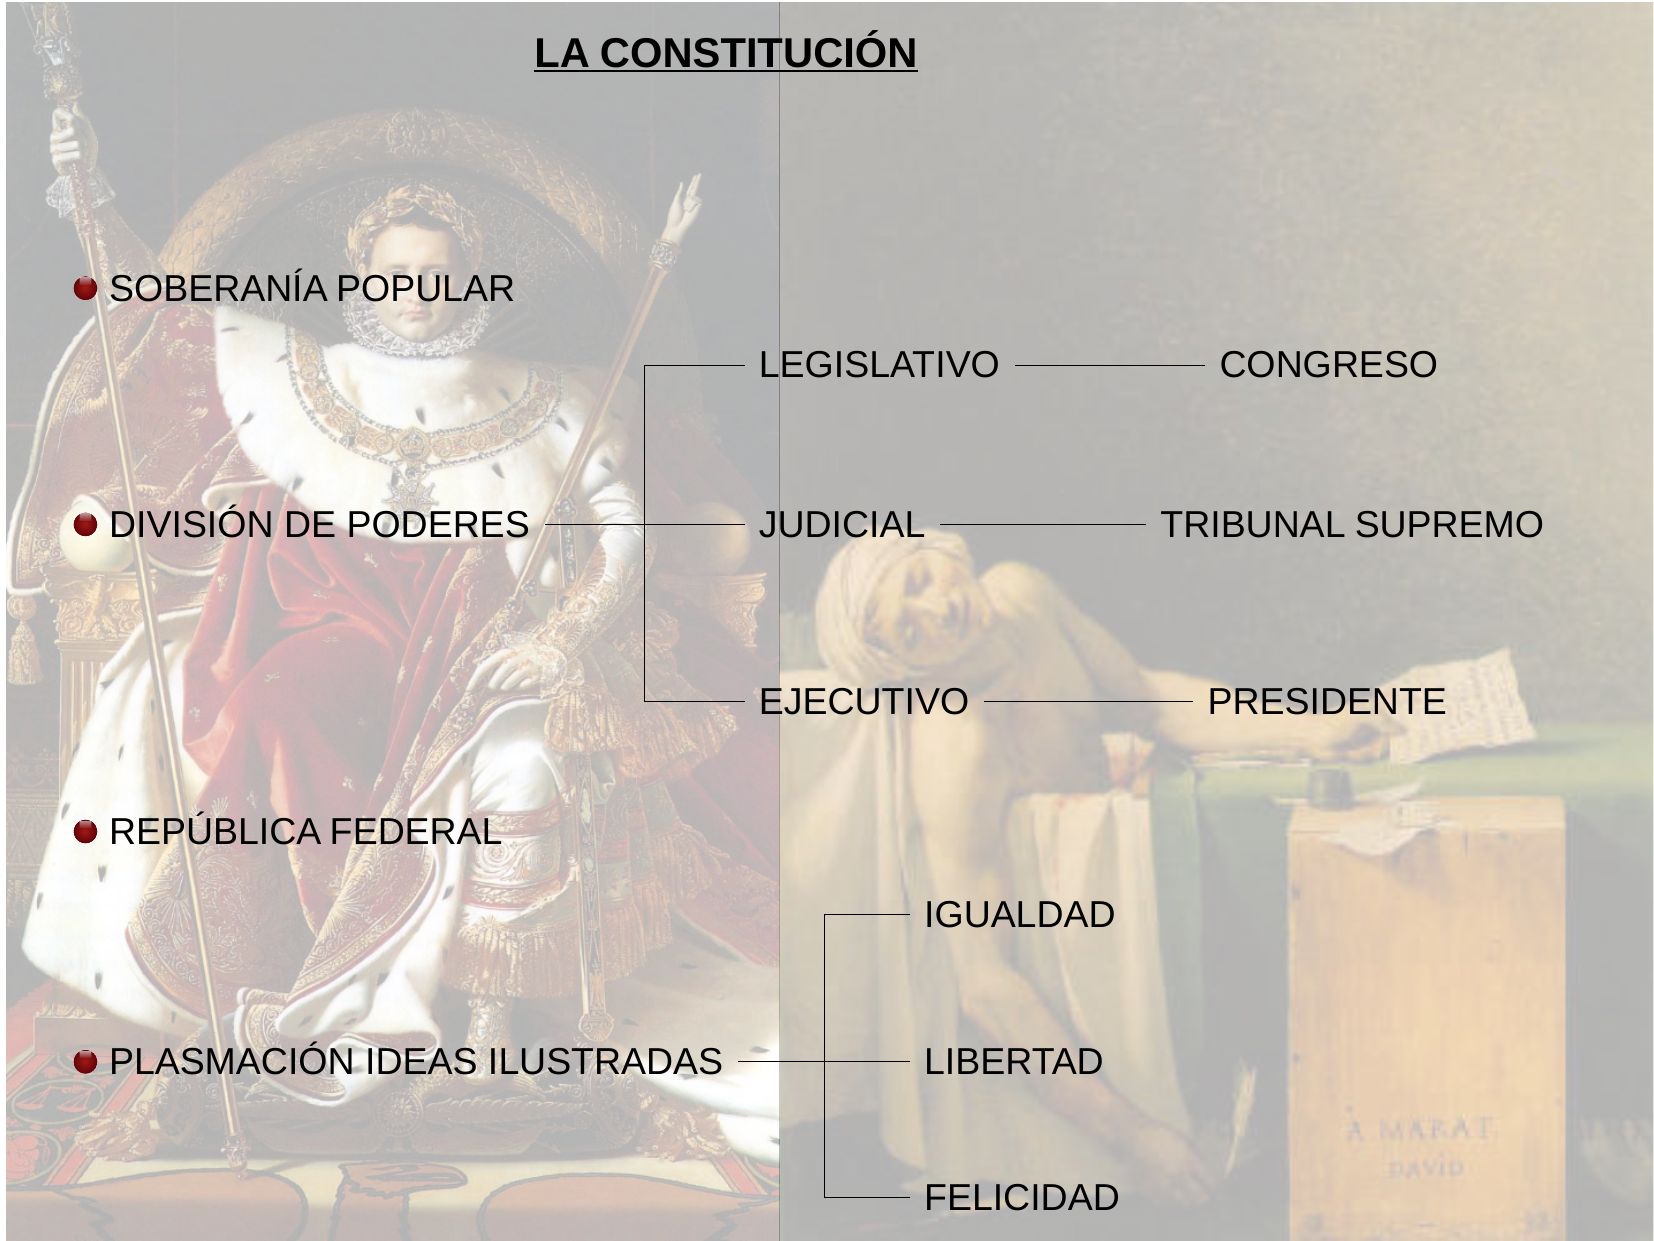

LA CONSTITUCIÓN
SOBERANÍA POPULAR
LEGISLATIVO
CONGRESO
DIVISIÓN DE PODERES
JUDICIAL
TRIBUNAL SUPREMO
EJECUTIVO
PRESIDENTE
REPÚBLICA FEDERAL
IGUALDAD
PLASMACIÓN IDEAS ILUSTRADAS
LIBERTAD
FELICIDAD